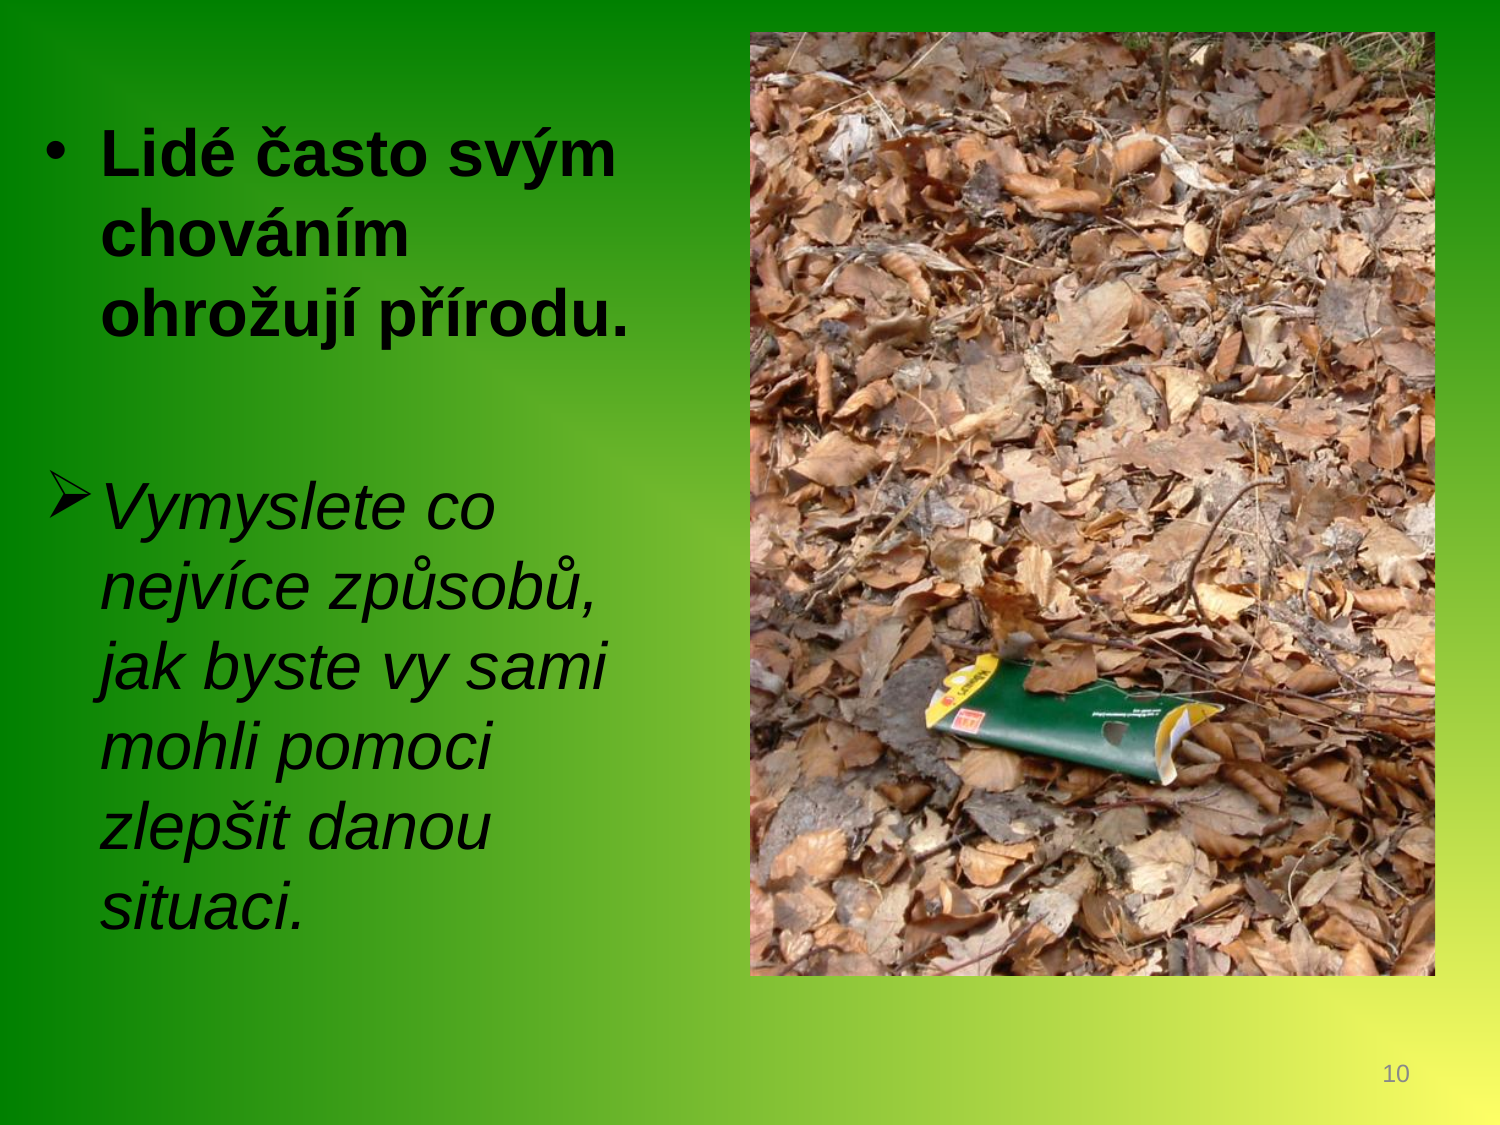

Lidé často svým chováním ohrožují přírodu.
Vymyslete co nejvíce způsobů, jak byste vy sami mohli pomoci zlepšit danou situaci.